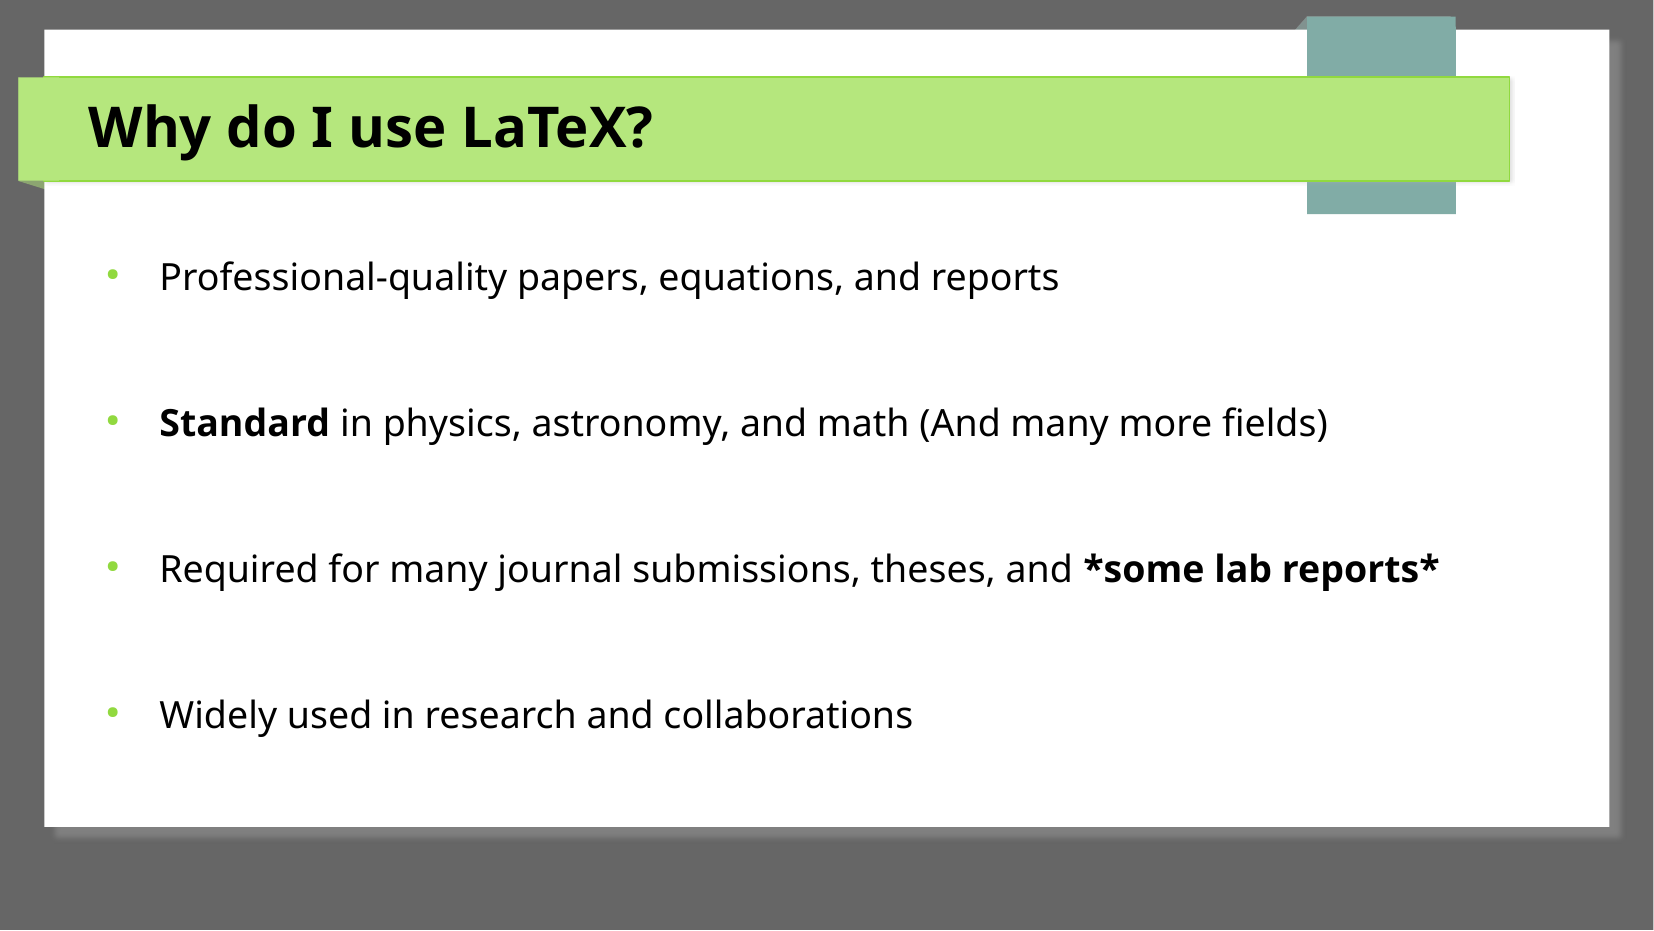

Why do I use LaTeX?
# Professional-quality papers, equations, and reports
Standard in physics, astronomy, and math (And many more fields)
Required for many journal submissions, theses, and *some lab reports*
Widely used in research and collaborations